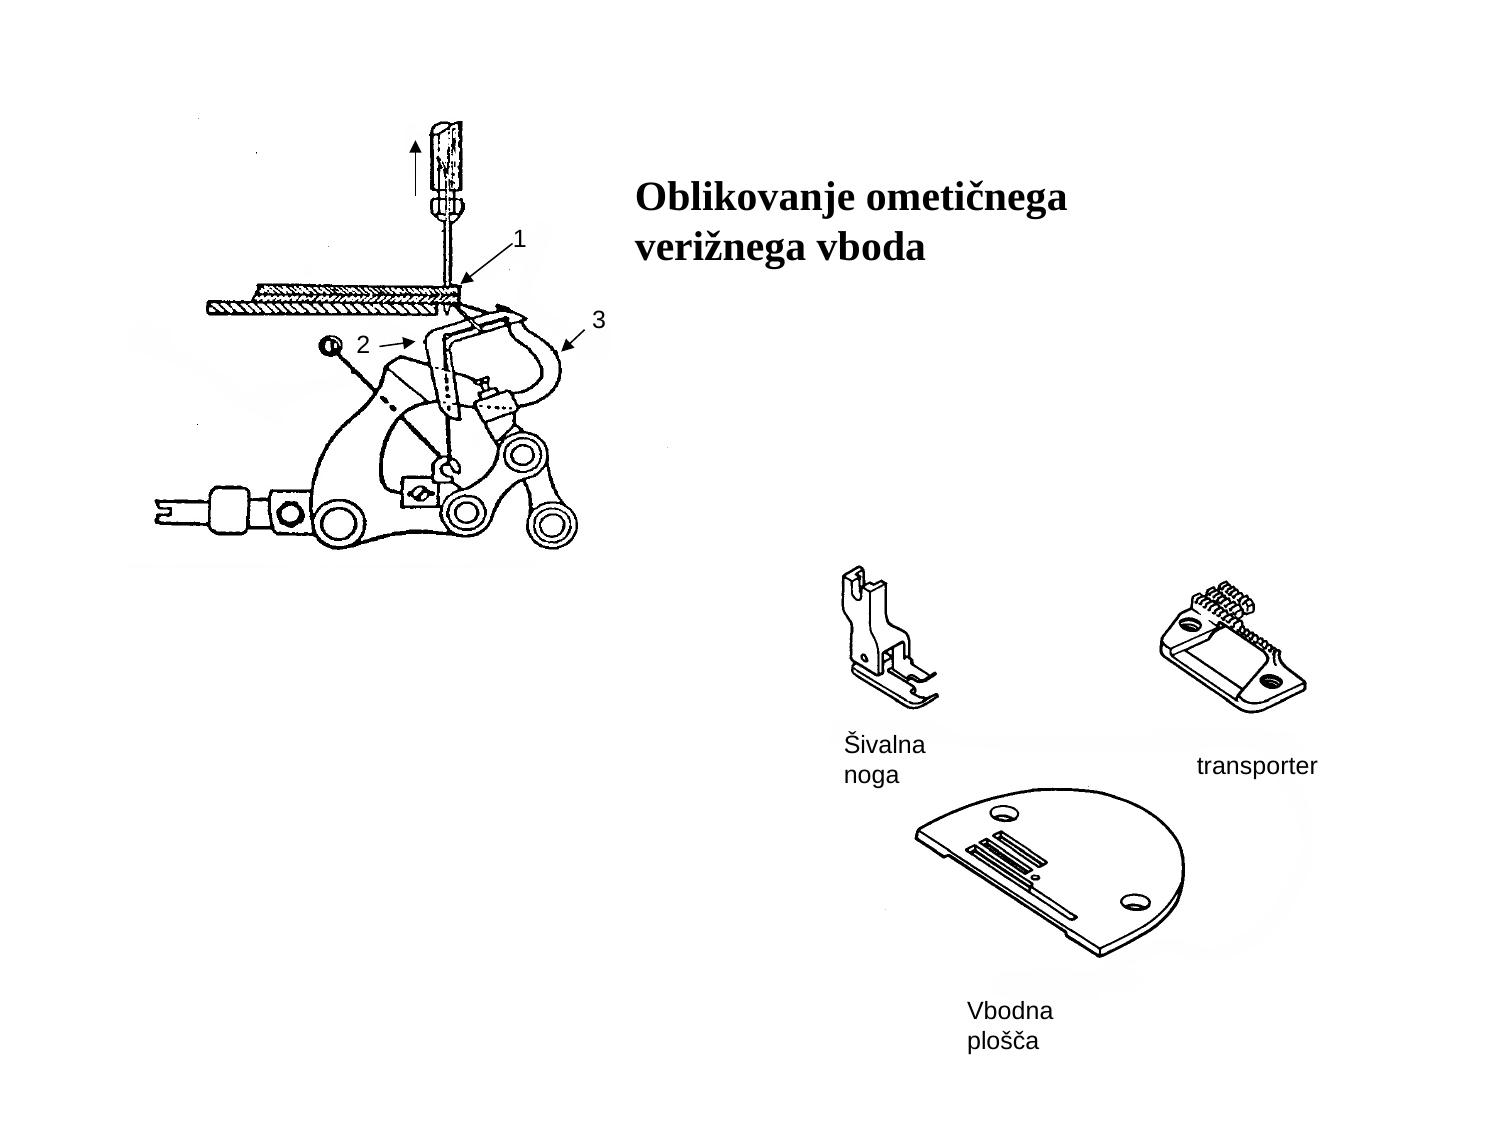

1
3
2
Oblikovanje ometičnega verižnega vboda
Šivalna noga
transporter
Vbodna plošča